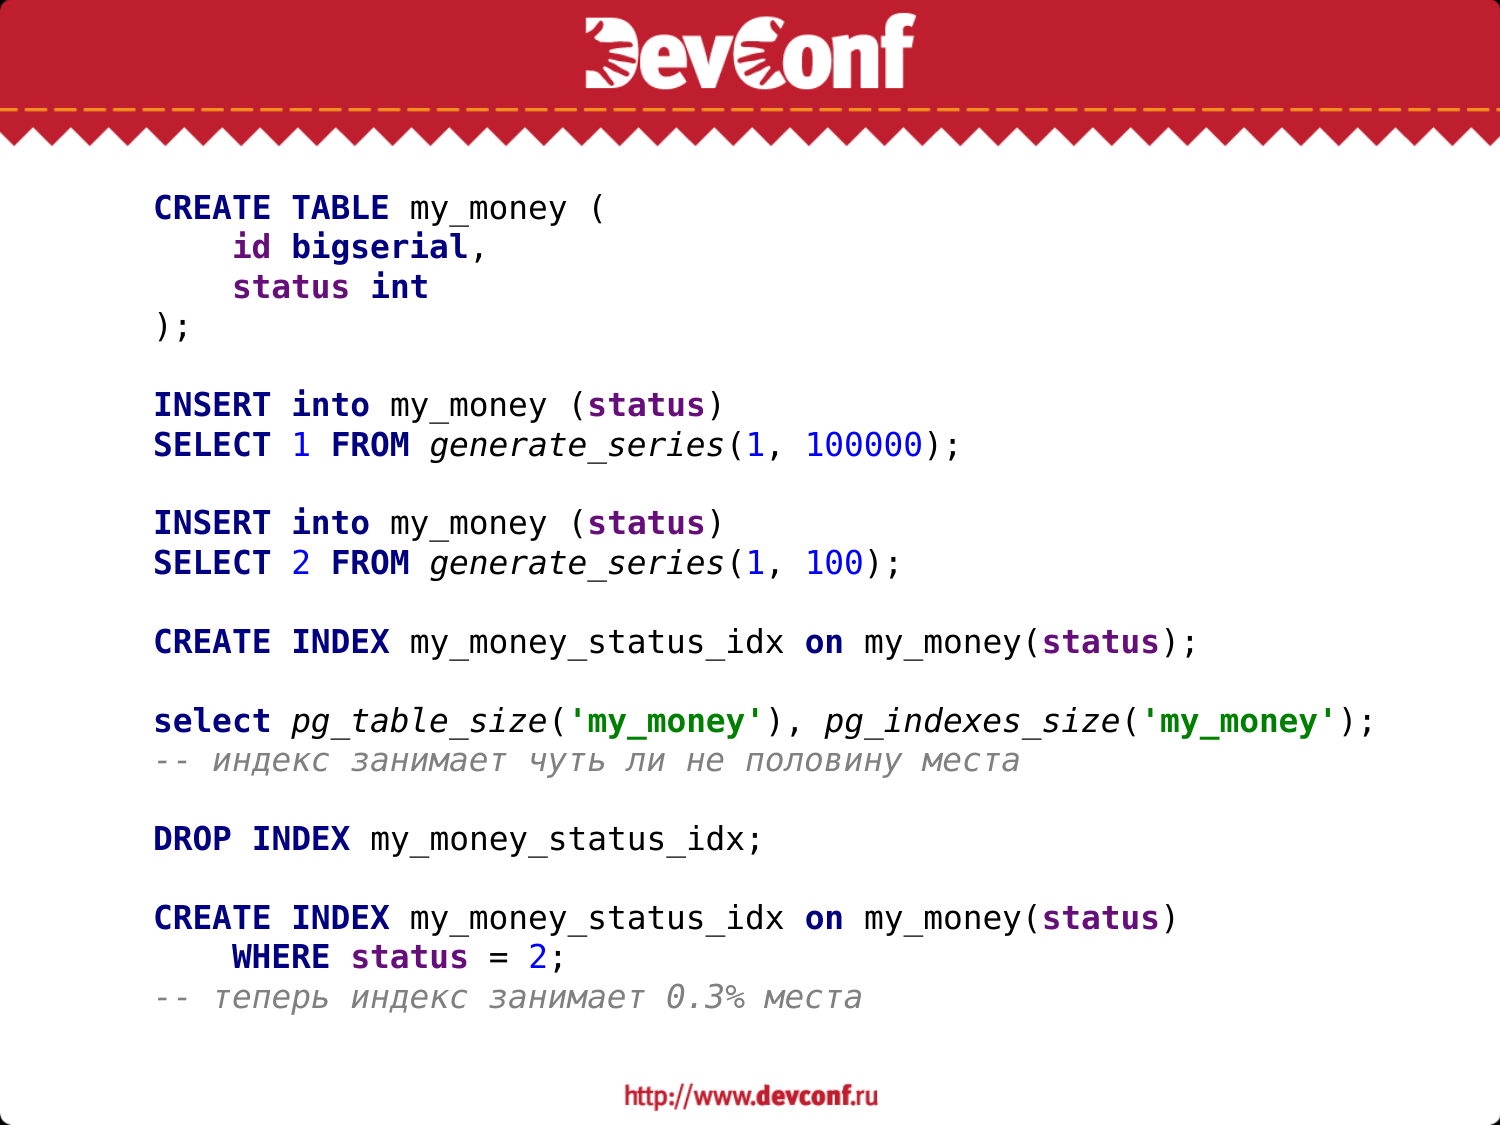

# CREATE TABLE my_money ( id bigserial, status int ); INSERT into my_money (status) SELECT 1 FROM generate_series(1, 100000); INSERT into my_money (status) SELECT 2 FROM generate_series(1, 100); CREATE INDEX my_money_status_idx on my_money(status); select pg_table_size('my_money'), pg_indexes_size('my_money'); -- индекс занимает чуть ли не половину места DROP INDEX my_money_status_idx; CREATE INDEX my_money_status_idx on my_money(status) WHERE status = 2; -- теперь индекс занимает 0.3% места